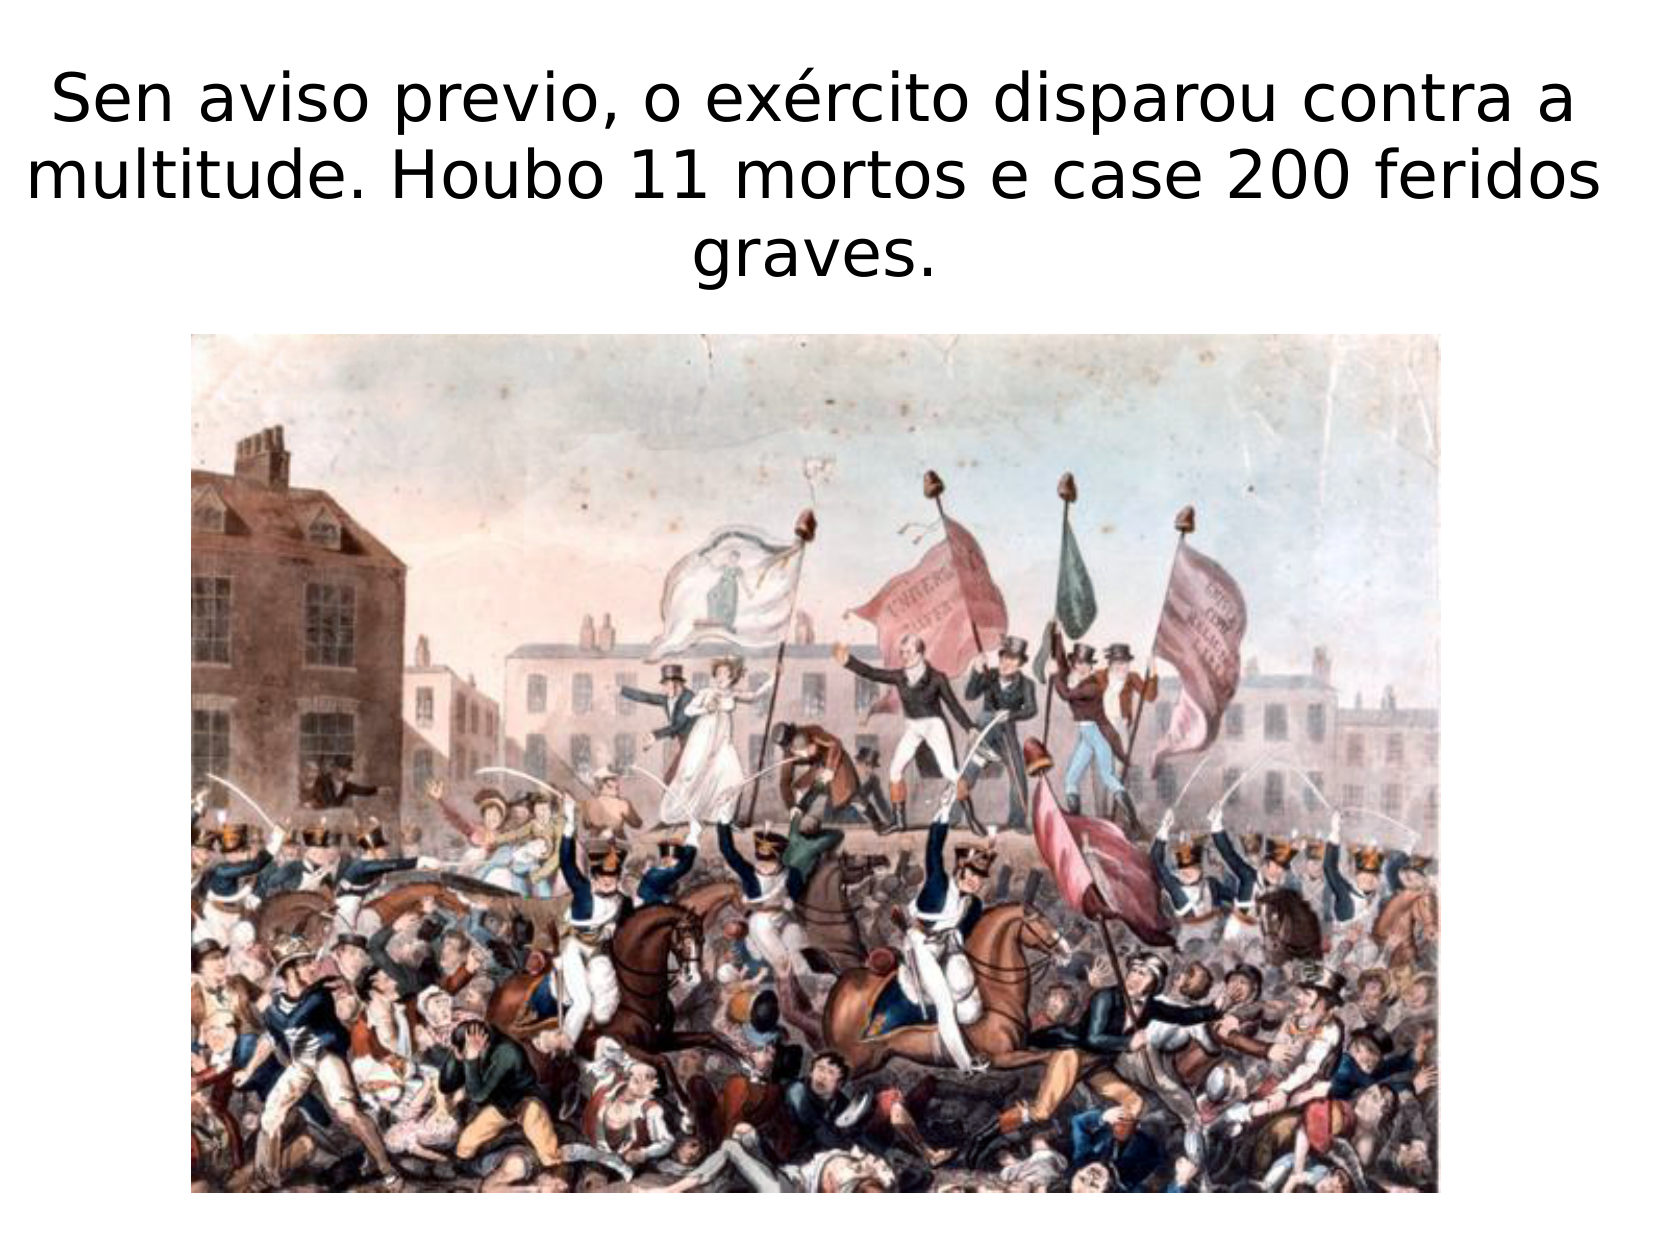

# Sen aviso previo, o exército disparou contra a multitude. Houbo 11 mortos e case 200 feridos graves.